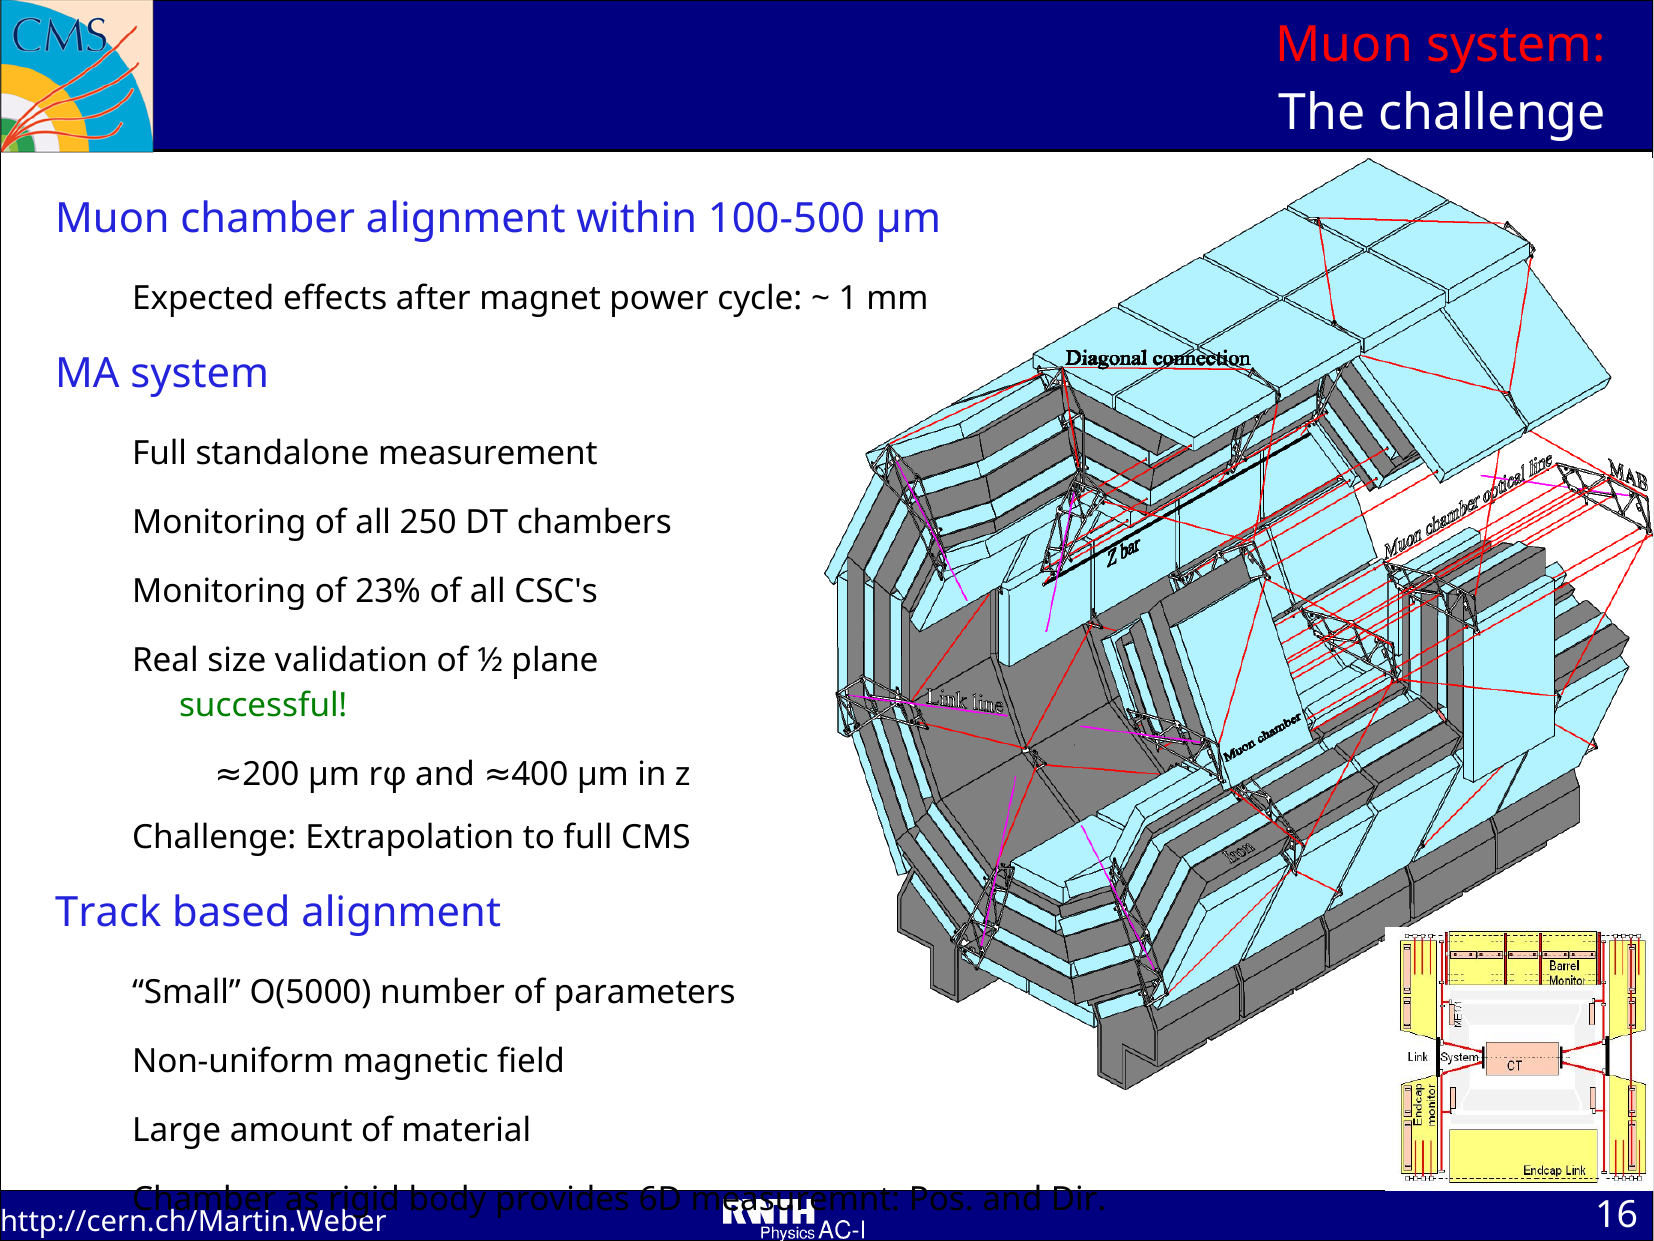

# Muon system: The challenge
Muon chamber alignment within 100-500 µm
Expected effects after magnet power cycle: ~ 1 mm
MA system
Full standalone measurement
Monitoring of all 250 DT chambers
Monitoring of 23% of all CSC's
Real size validation of ½ plane
successful!
≈200 µm rφ and ≈400 µm in z
Challenge: Extrapolation to full CMS
Track based alignment
“Small” O(5000) number of parameters
Non-uniform magnetic field
Large amount of material
Chamber as rigid body provides 6D measuremnt: Pos. and Dir.